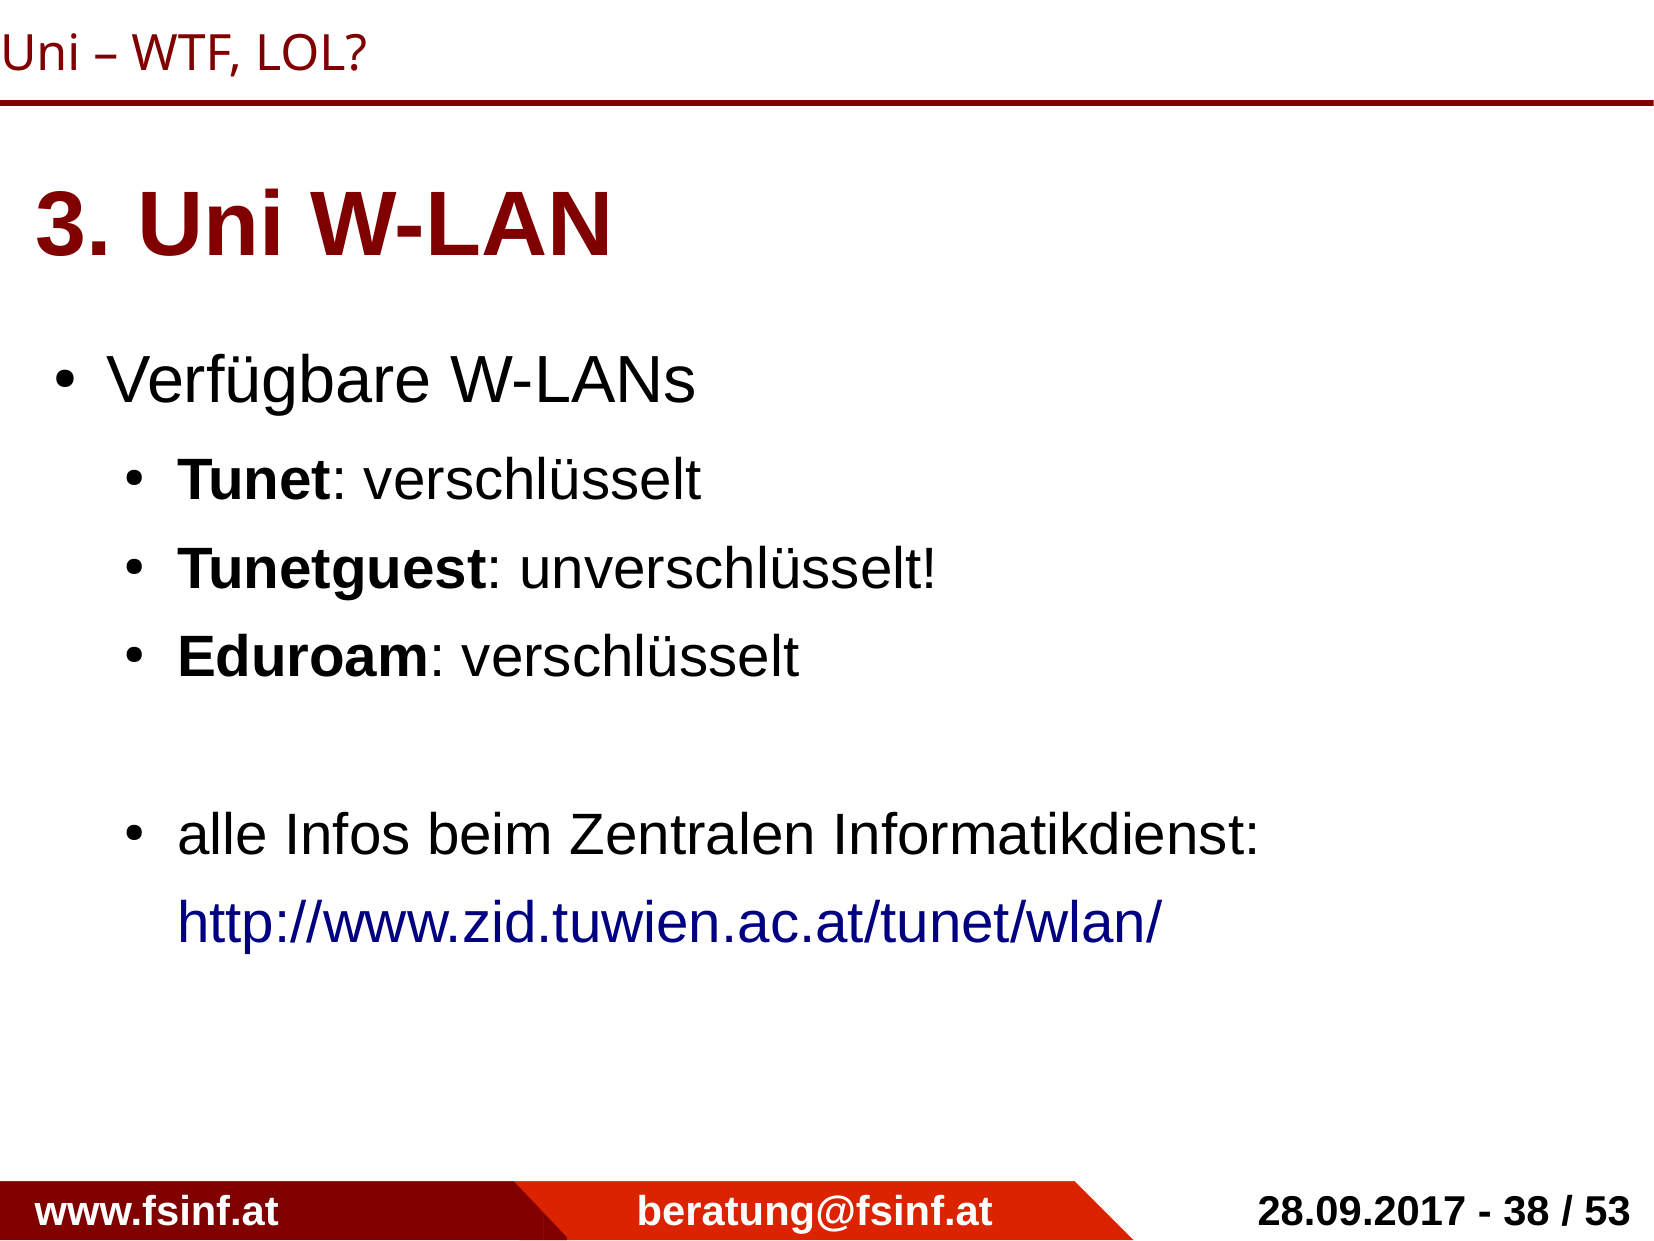

# 3. Uni W-LAN
Verfügbare W-LANs
Tunet: verschlüsselt
Tunetguest: unverschlüsselt!
Eduroam: verschlüsselt
alle Infos beim Zentralen Informatikdienst:
http://www.zid.tuwien.ac.at/tunet/wlan/